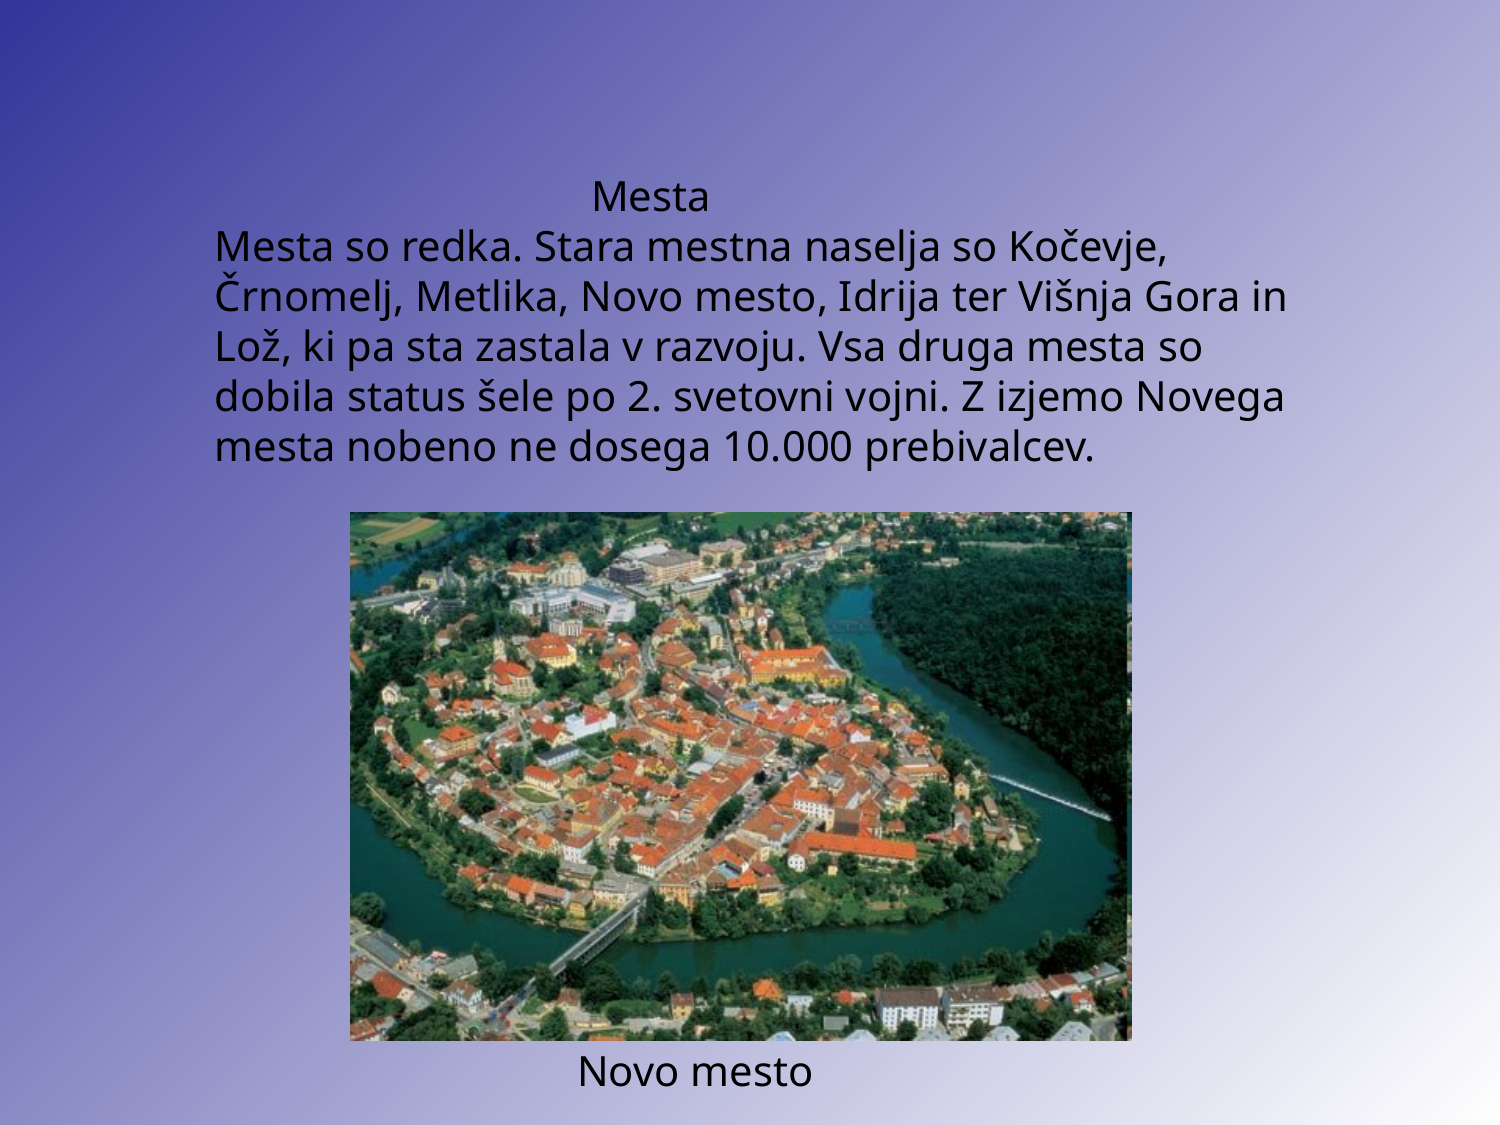

Mesta
Mesta so redka. Stara mestna naselja so Kočevje, Črnomelj, Metlika, Novo mesto, Idrija ter Višnja Gora in Lož, ki pa sta zastala v razvoju. Vsa druga mesta so dobila status šele po 2. svetovni vojni. Z izjemo Novega mesta nobeno ne dosega 10.000 prebivalcev.
Novo mesto